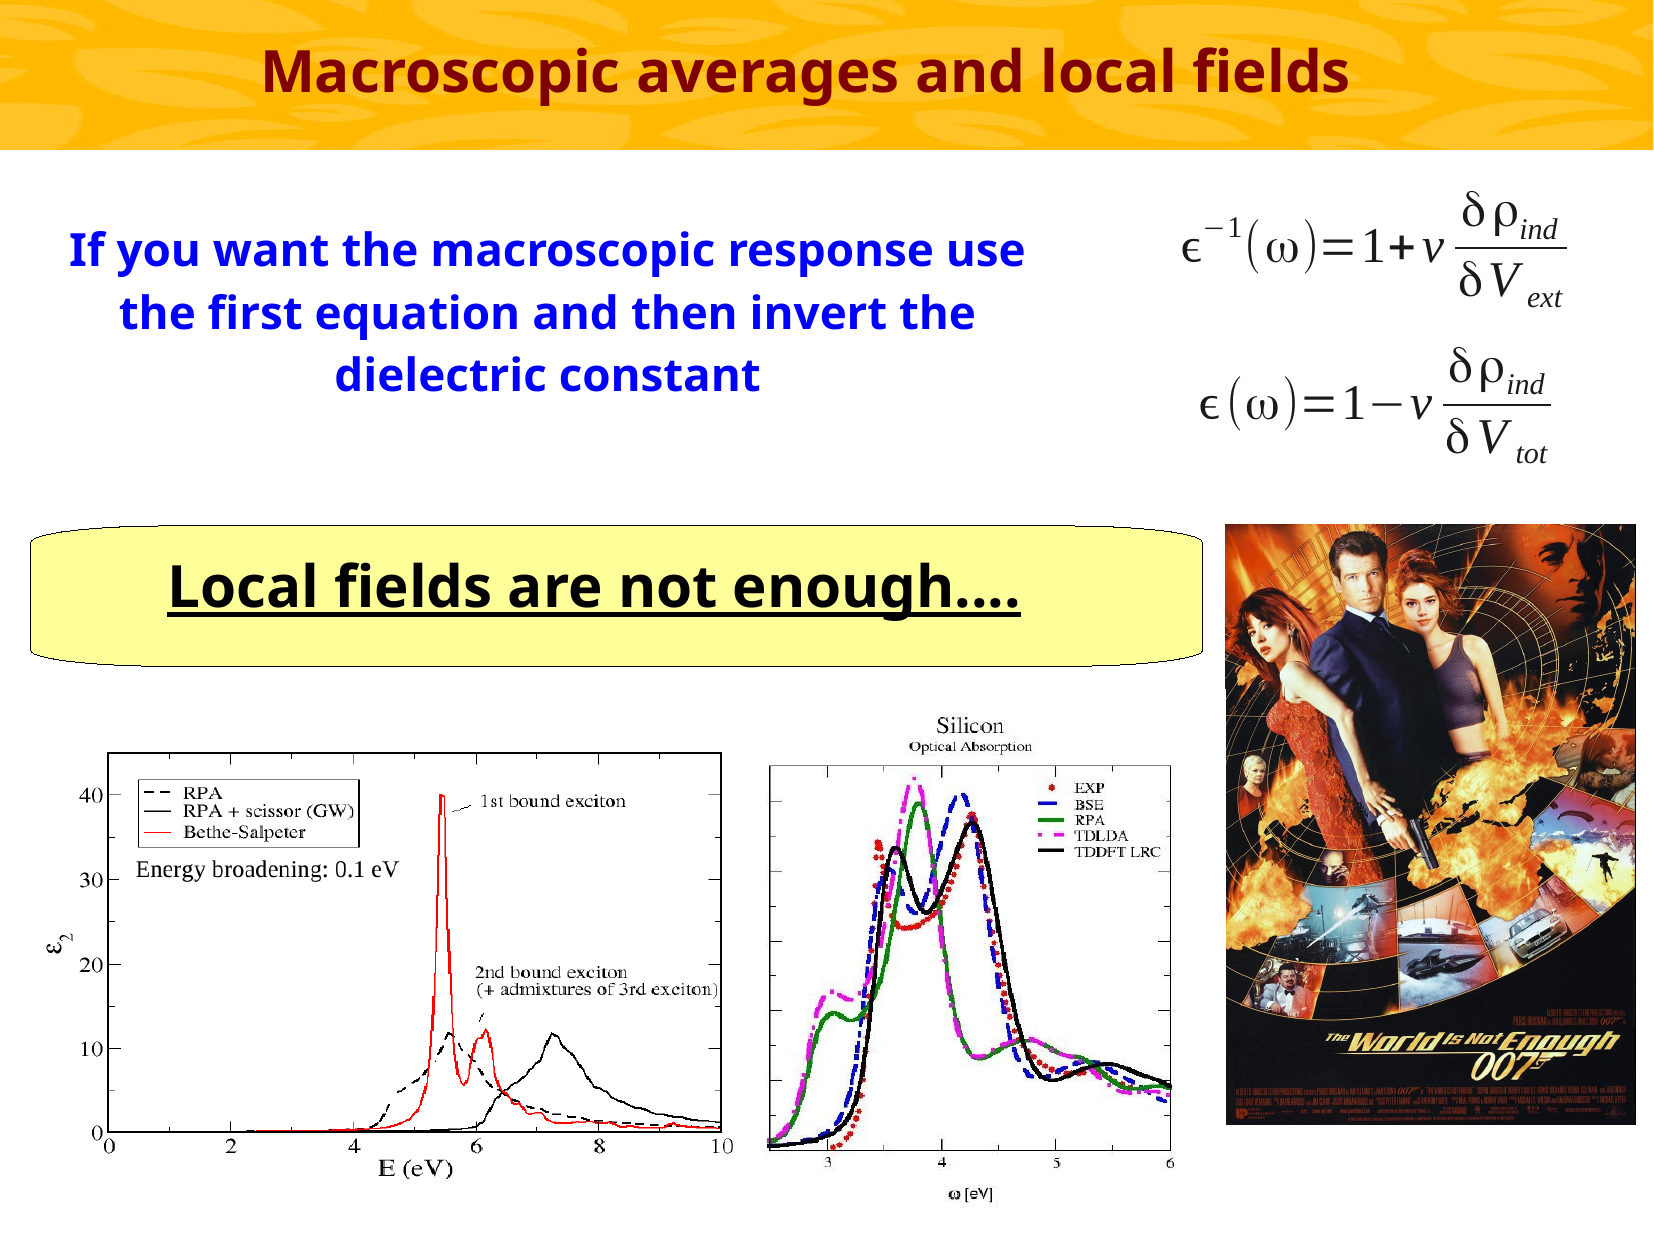

Macroscopic averages and local fields
If you want the macroscopic response use the first equation and then invert the dielectric constant
Local fields are not enough....